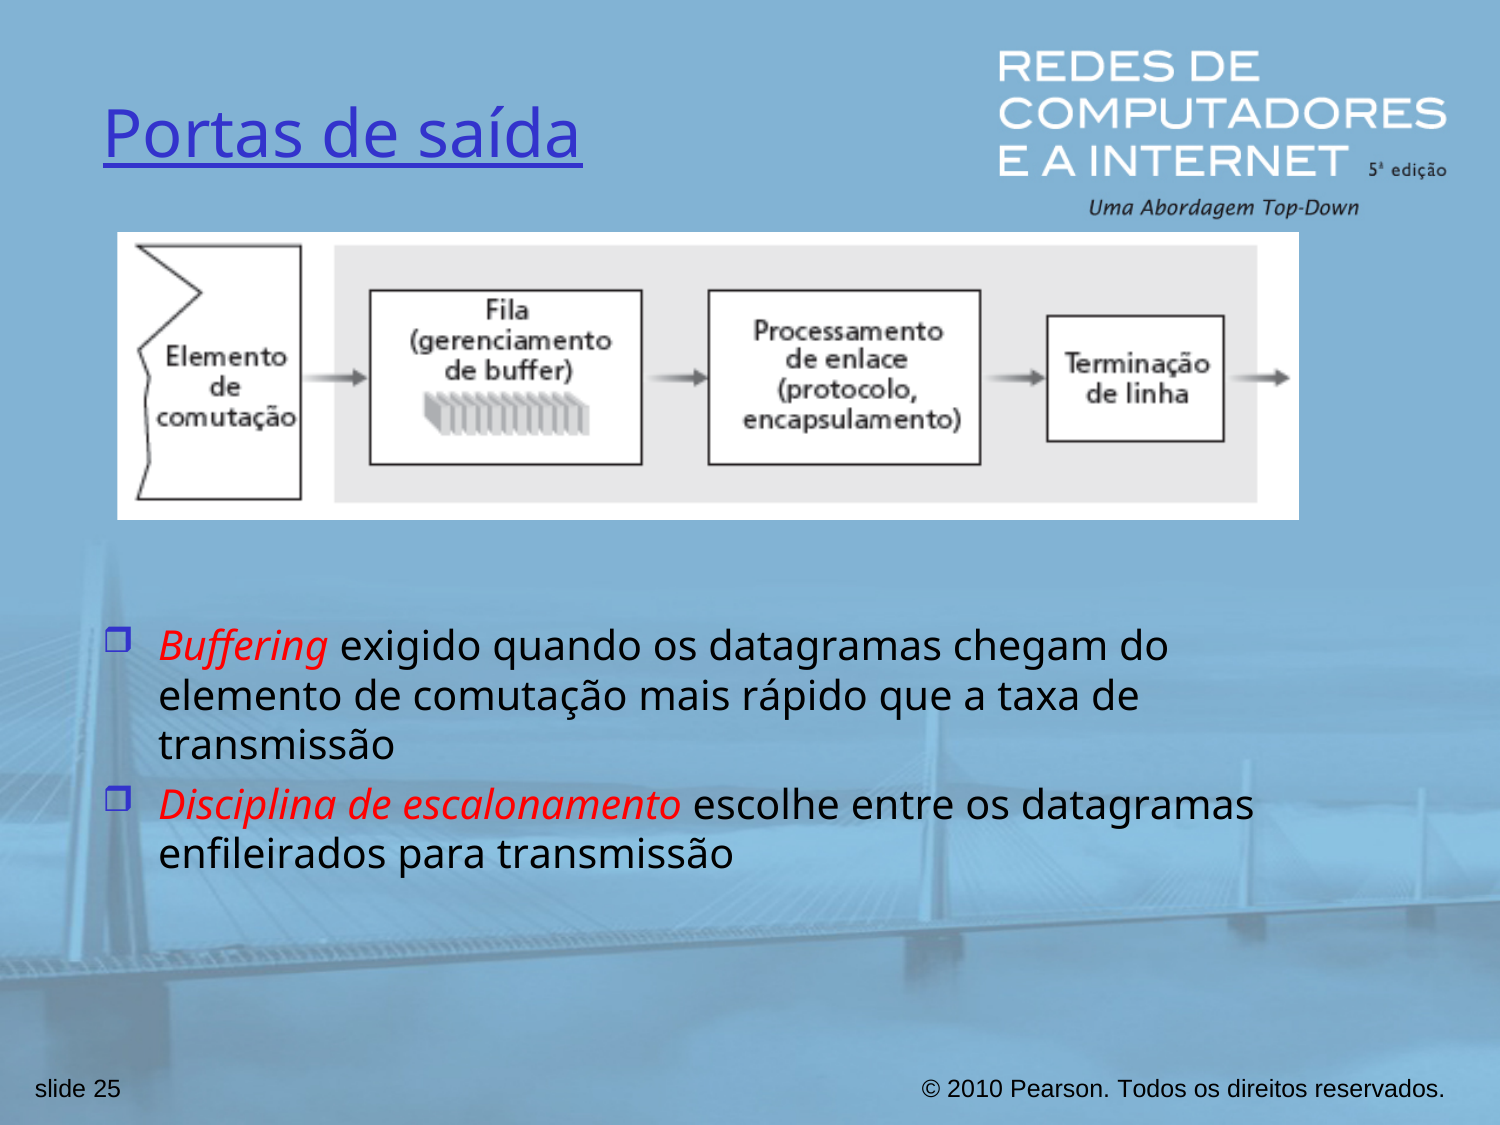

# Portas de saída
Buffering exigido quando os datagramas chegam do elemento de comutação mais rápido que a taxa de transmissão
Disciplina de escalonamento escolhe entre os datagramas enfileirados para transmissão